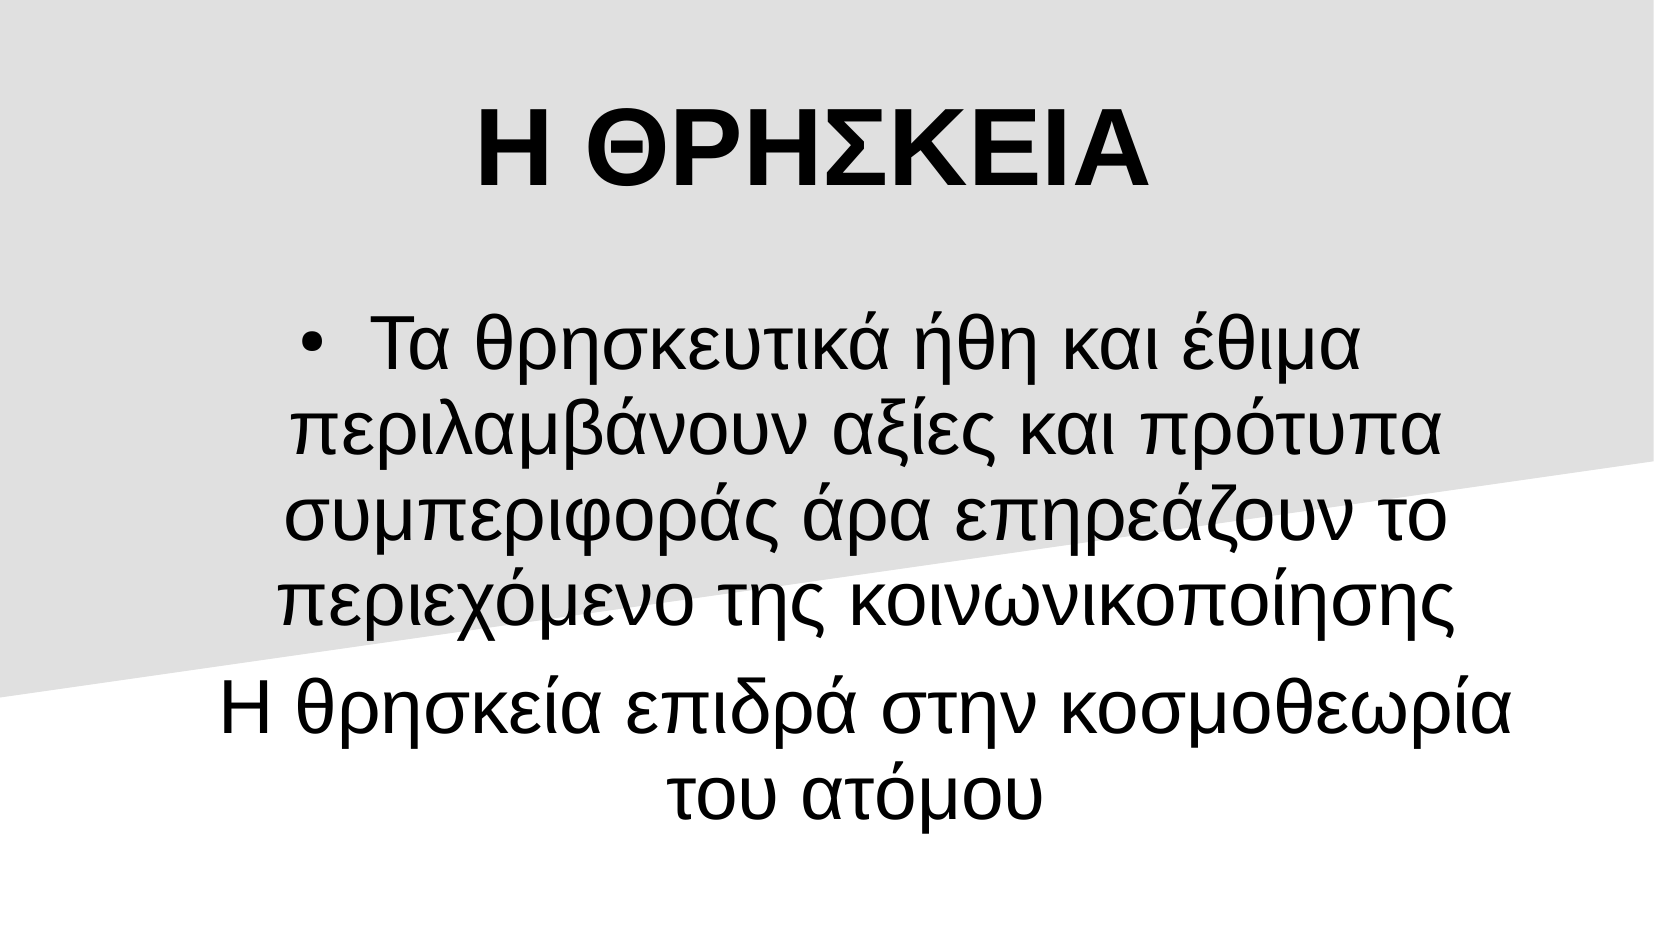

# Η ΘΡΗΣΚΕΙΑ
Τα θρησκευτικά ήθη και έθιμα περιλαμβάνουν αξίες και πρότυπα συμπεριφοράς άρα επηρεάζουν το περιεχόμενο της κοινωνικοποίησης
Η θρησκεία επιδρά στην κοσμοθεωρία του ατόμου